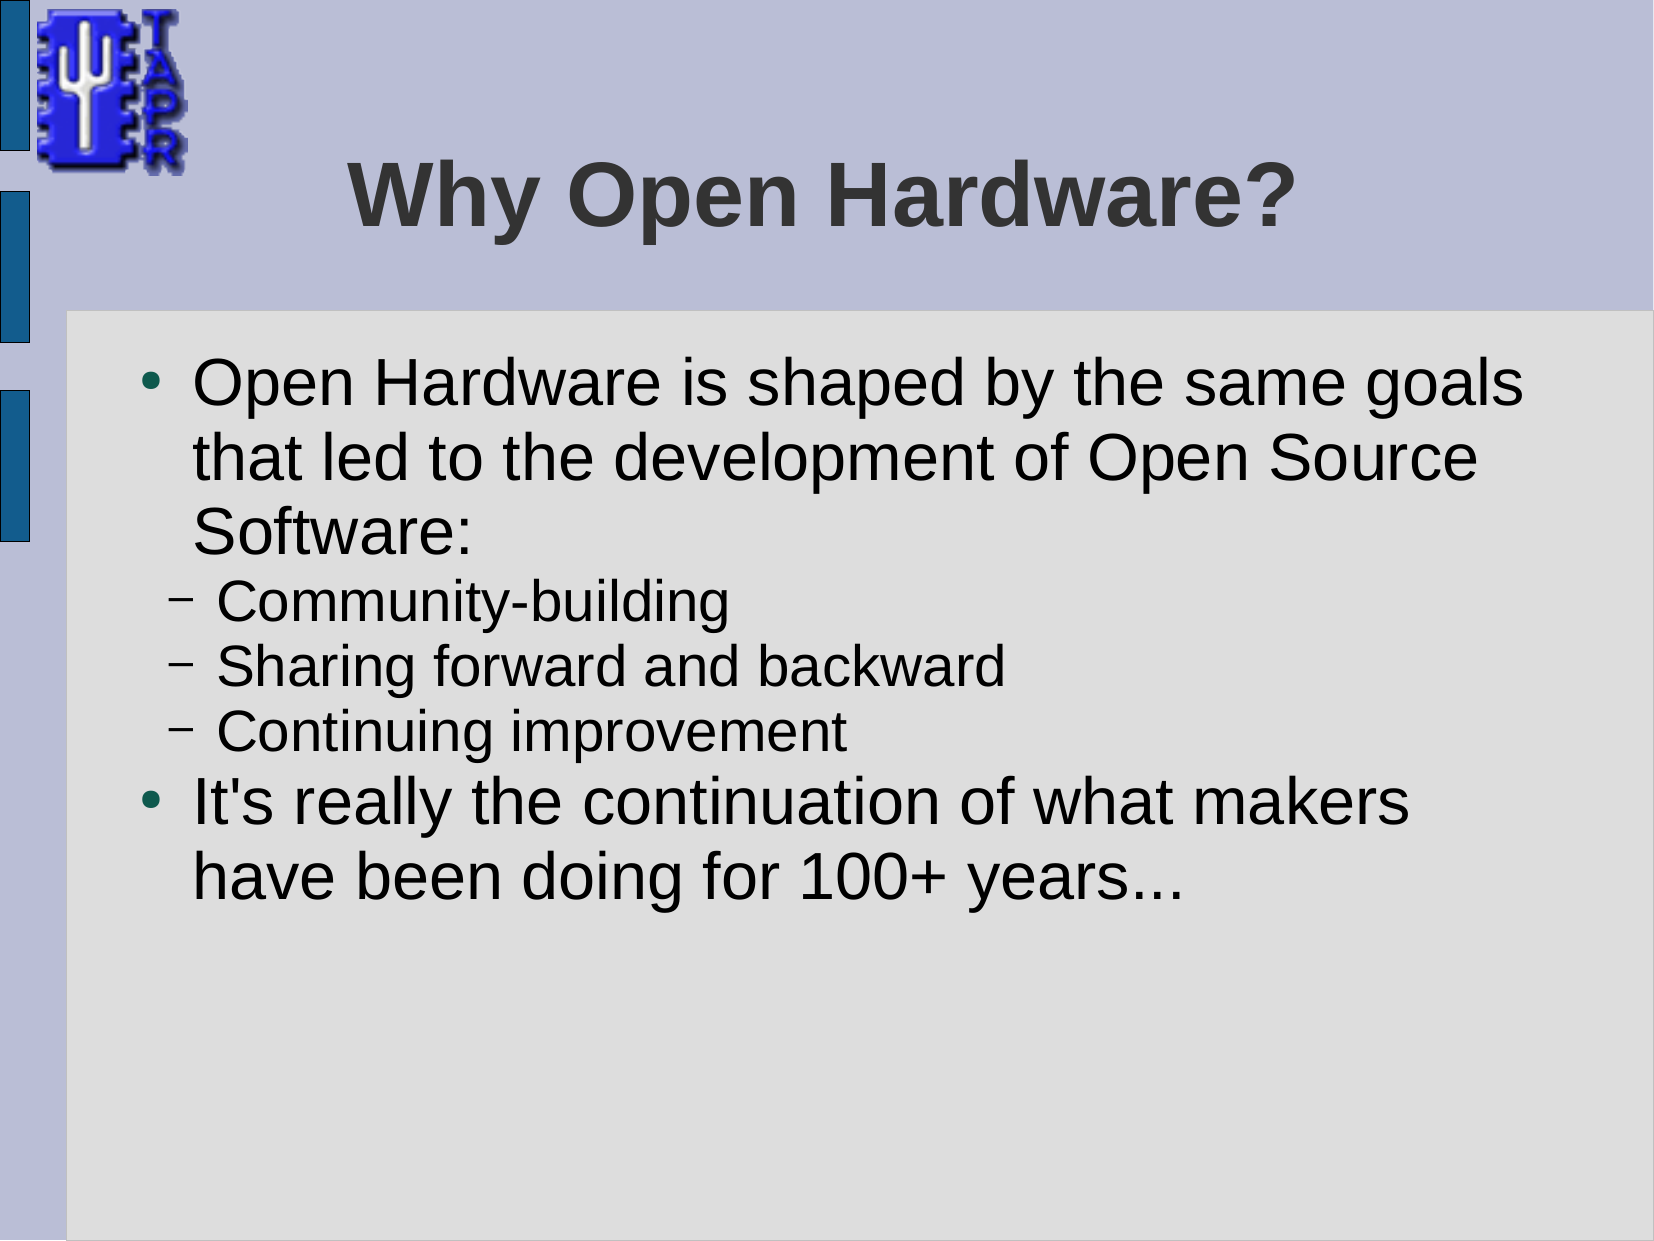

# Why Open Hardware?
Open Hardware is shaped by the same goals that led to the development of Open Source Software:
Community-building
Sharing forward and backward
Continuing improvement
It's really the continuation of what makers have been doing for 100+ years...